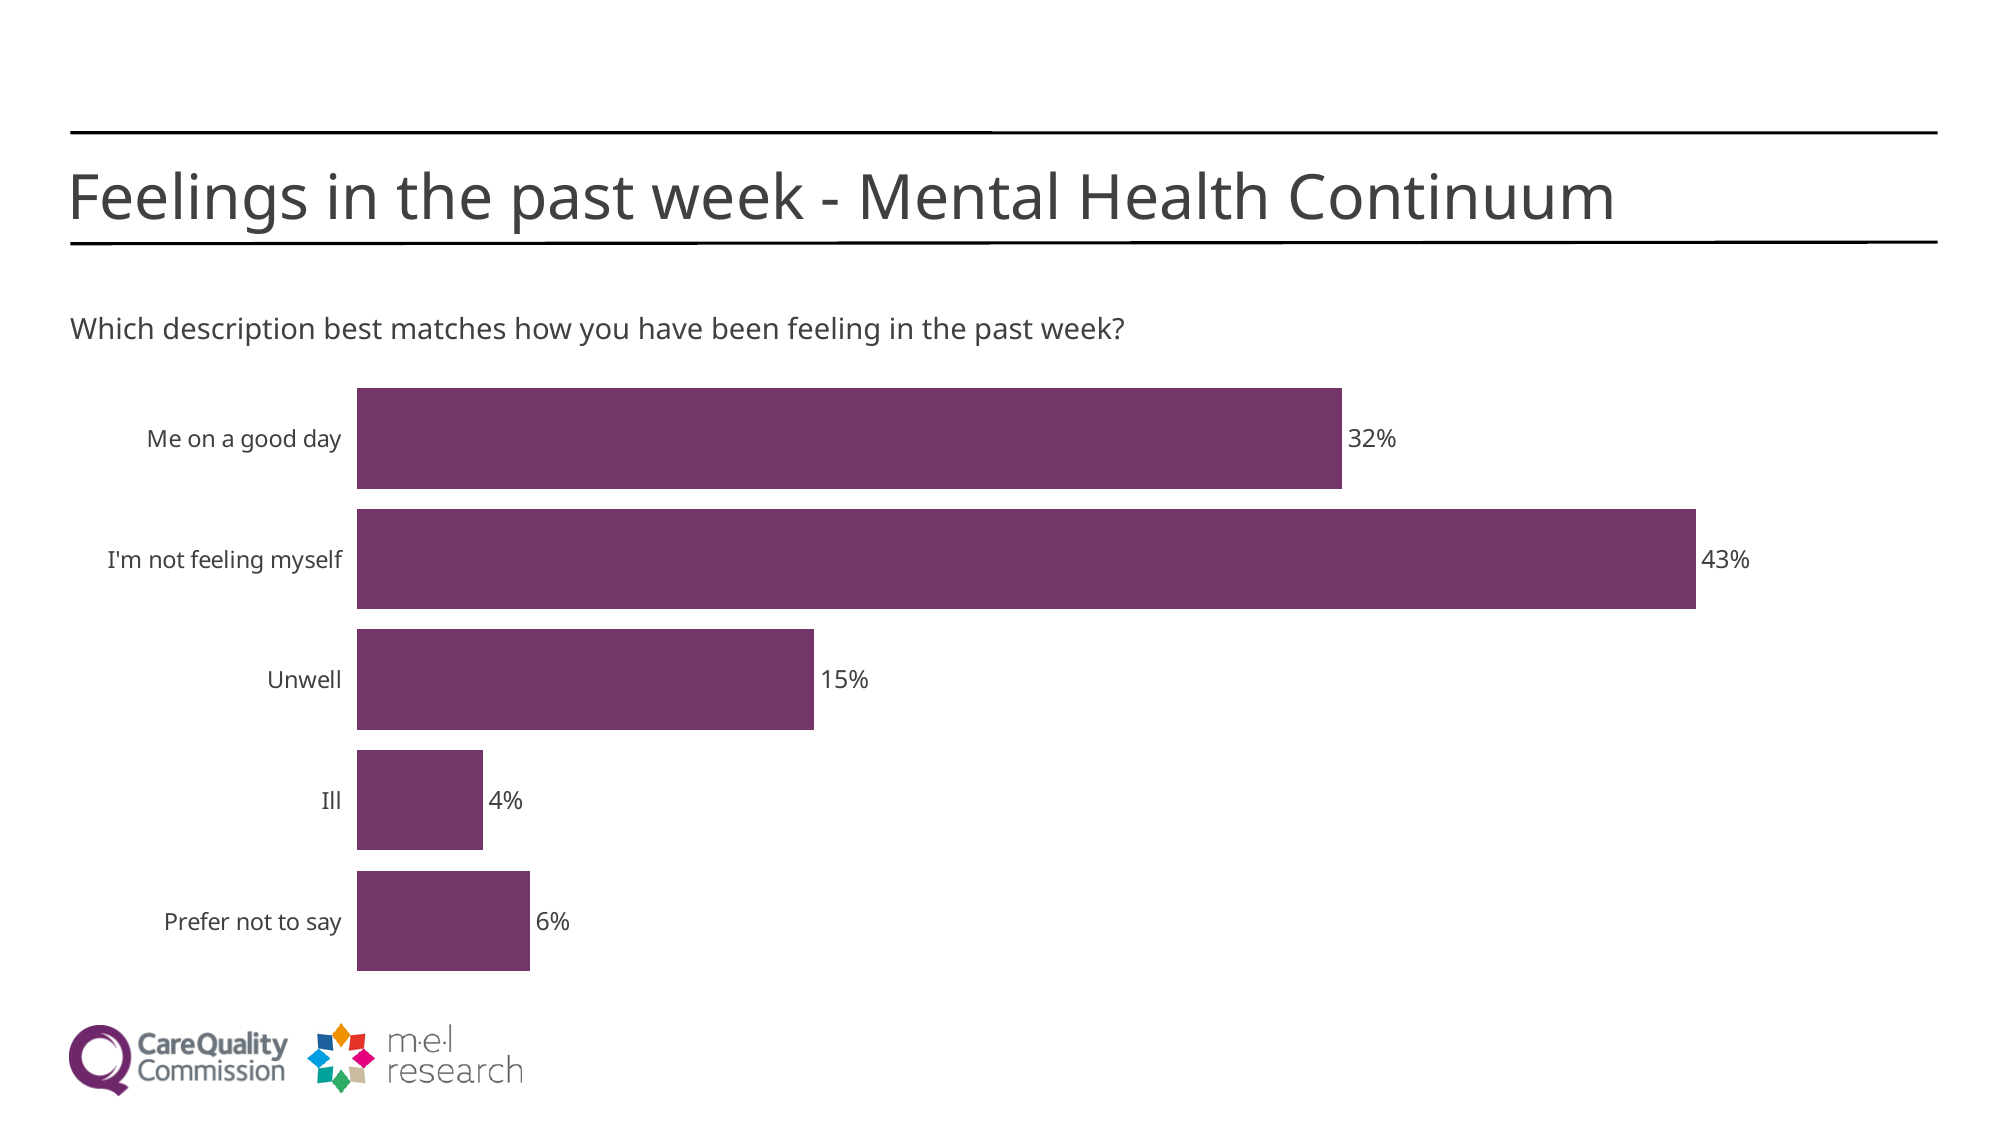

# Feelings in the past week - Mental Health Continuum
Which description best matches how you have been feeling in the past week?
### Chart
| Category | % |
|---|---|
| Me on a good day | 0.3198312236287 |
| I'm not feeling myself | 0.4345991561181 |
| Unwell | 0.1485232067511 |
| Ill | 0.04092827004219 |
| Prefer not to say | 0.05611814345992 |